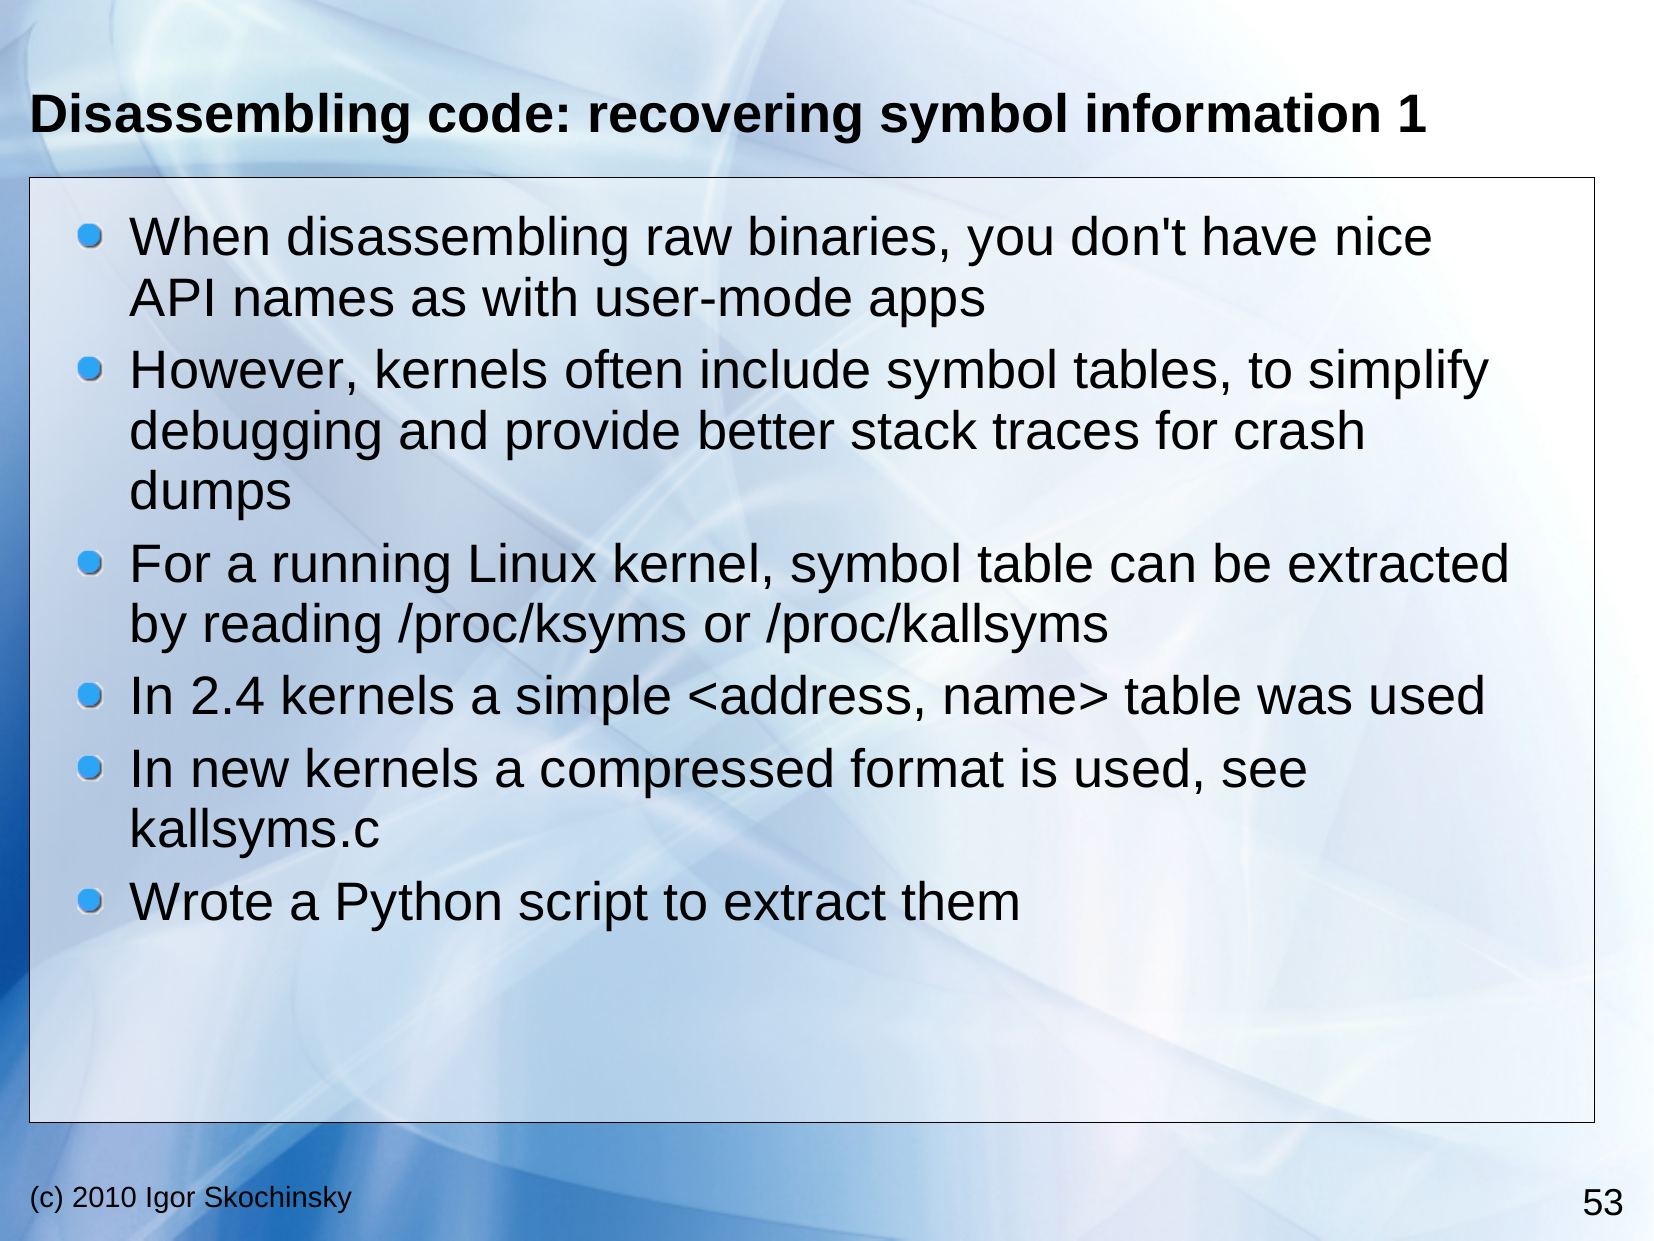

# Disassembling code: recovering symbol information 1
When disassembling raw binaries, you don't have nice API names as with user-mode apps
However, kernels often include symbol tables, to simplify debugging and provide better stack traces for crash dumps
For a running Linux kernel, symbol table can be extracted by reading /proc/ksyms or /proc/kallsyms
In 2.4 kernels a simple <address, name> table was used
In new kernels a compressed format is used, see kallsyms.c
Wrote a Python script to extract them
(c) 2010 Igor Skochinsky
53